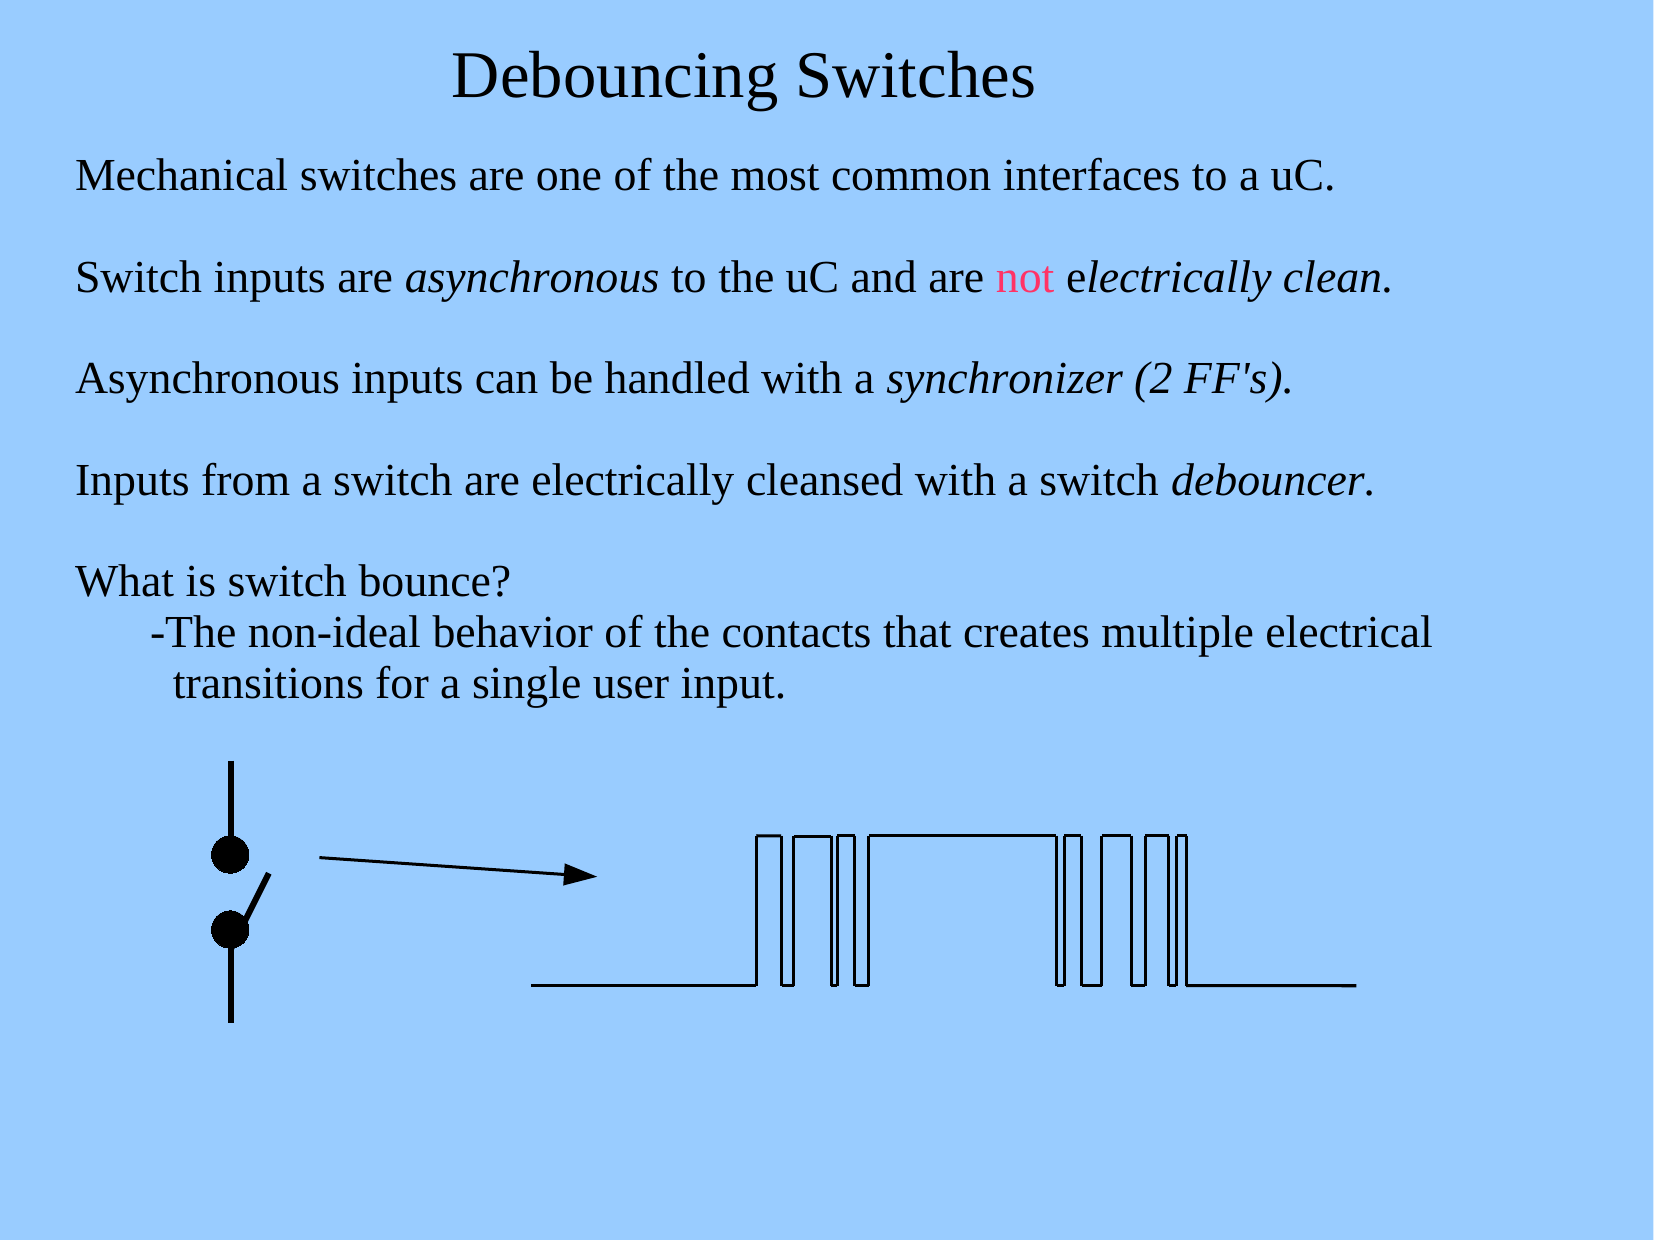

Debouncing Switches
Mechanical switches are one of the most common interfaces to a uC.
Switch inputs are asynchronous to the uC and are not electrically clean.
Asynchronous inputs can be handled with a synchronizer (2 FF's).
Inputs from a switch are electrically cleansed with a switch debouncer.
What is switch bounce?
	-The non-ideal behavior of the contacts that creates multiple electrical 			 transitions for a single user input.